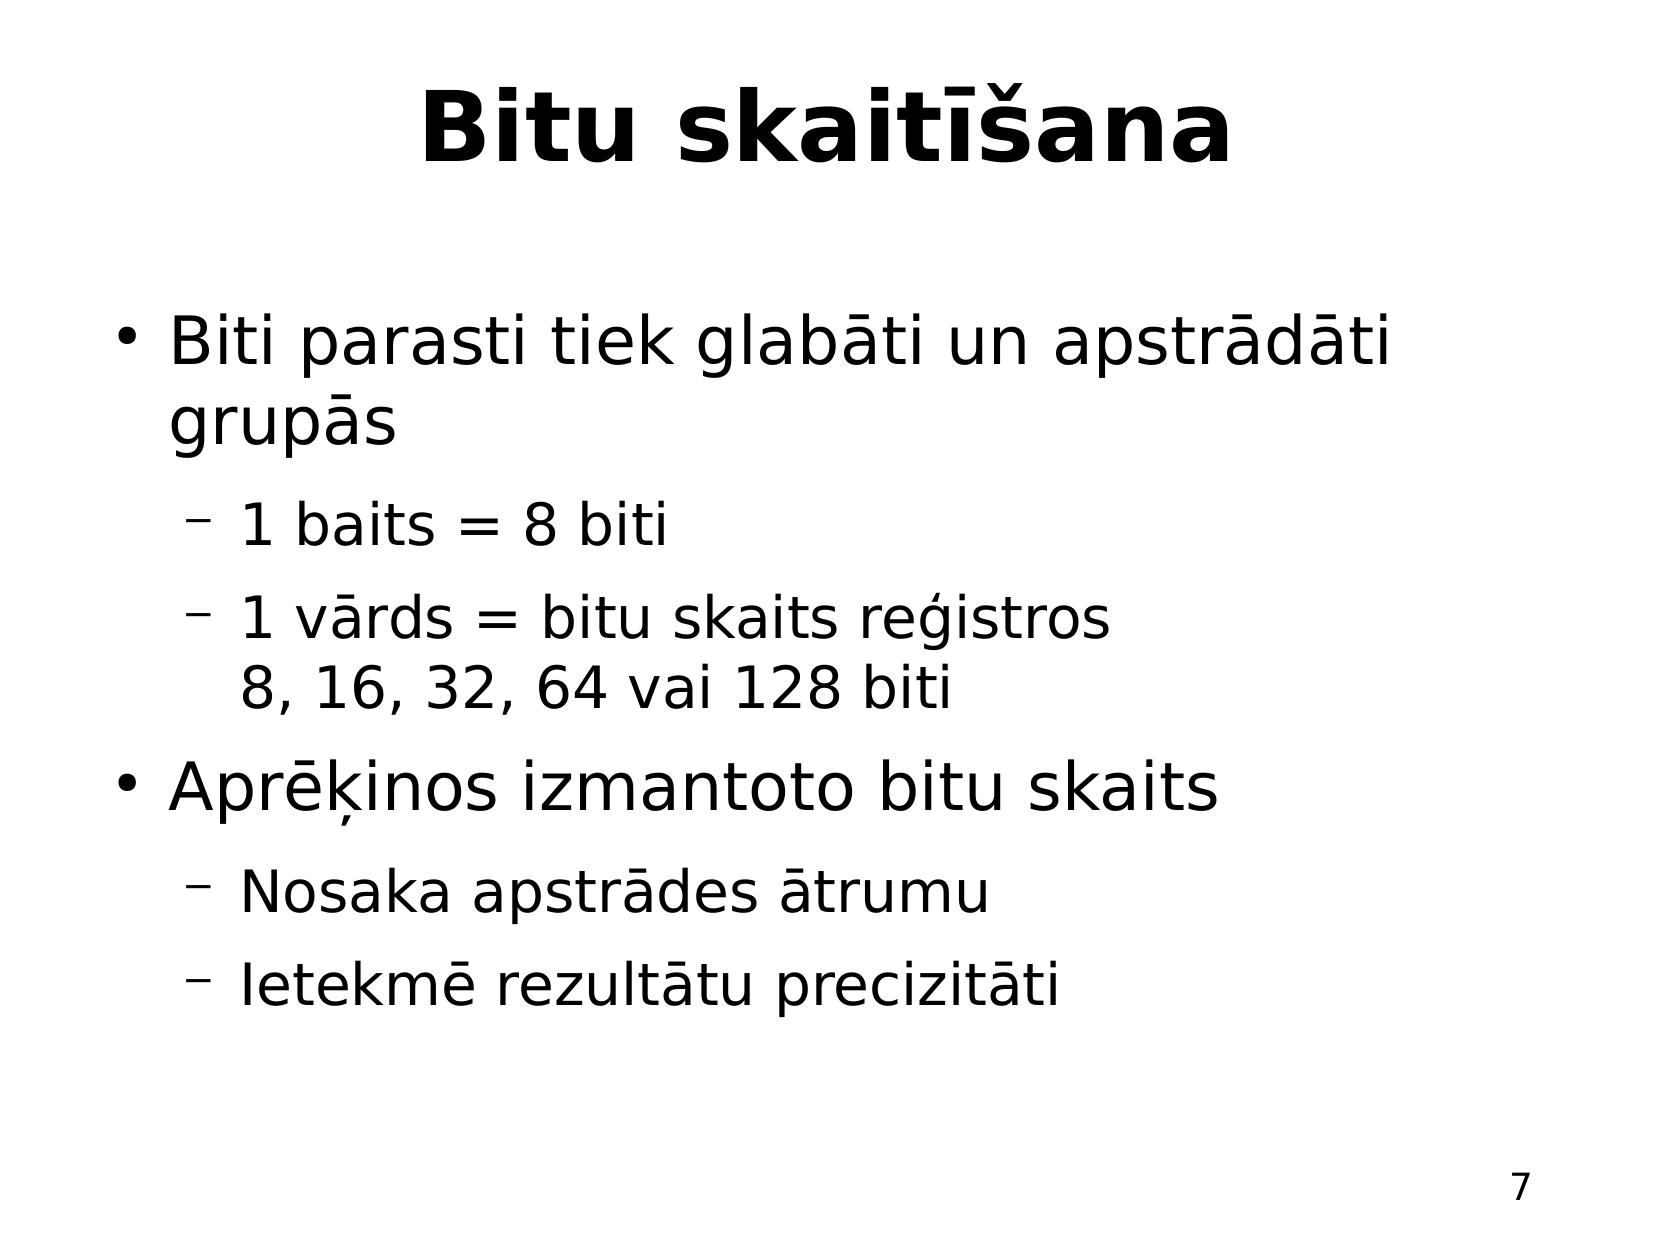

# Bitu skaitīšana
Biti parasti tiek glabāti un apstrādāti grupās
1 baits = 8 biti
1 vārds = bitu skaits reģistros
8, 16, 32, 64 vai 128 biti
Aprēķinos izmantoto bitu skaits
Nosaka apstrādes ātrumu
Ietekmē rezultātu precizitāti